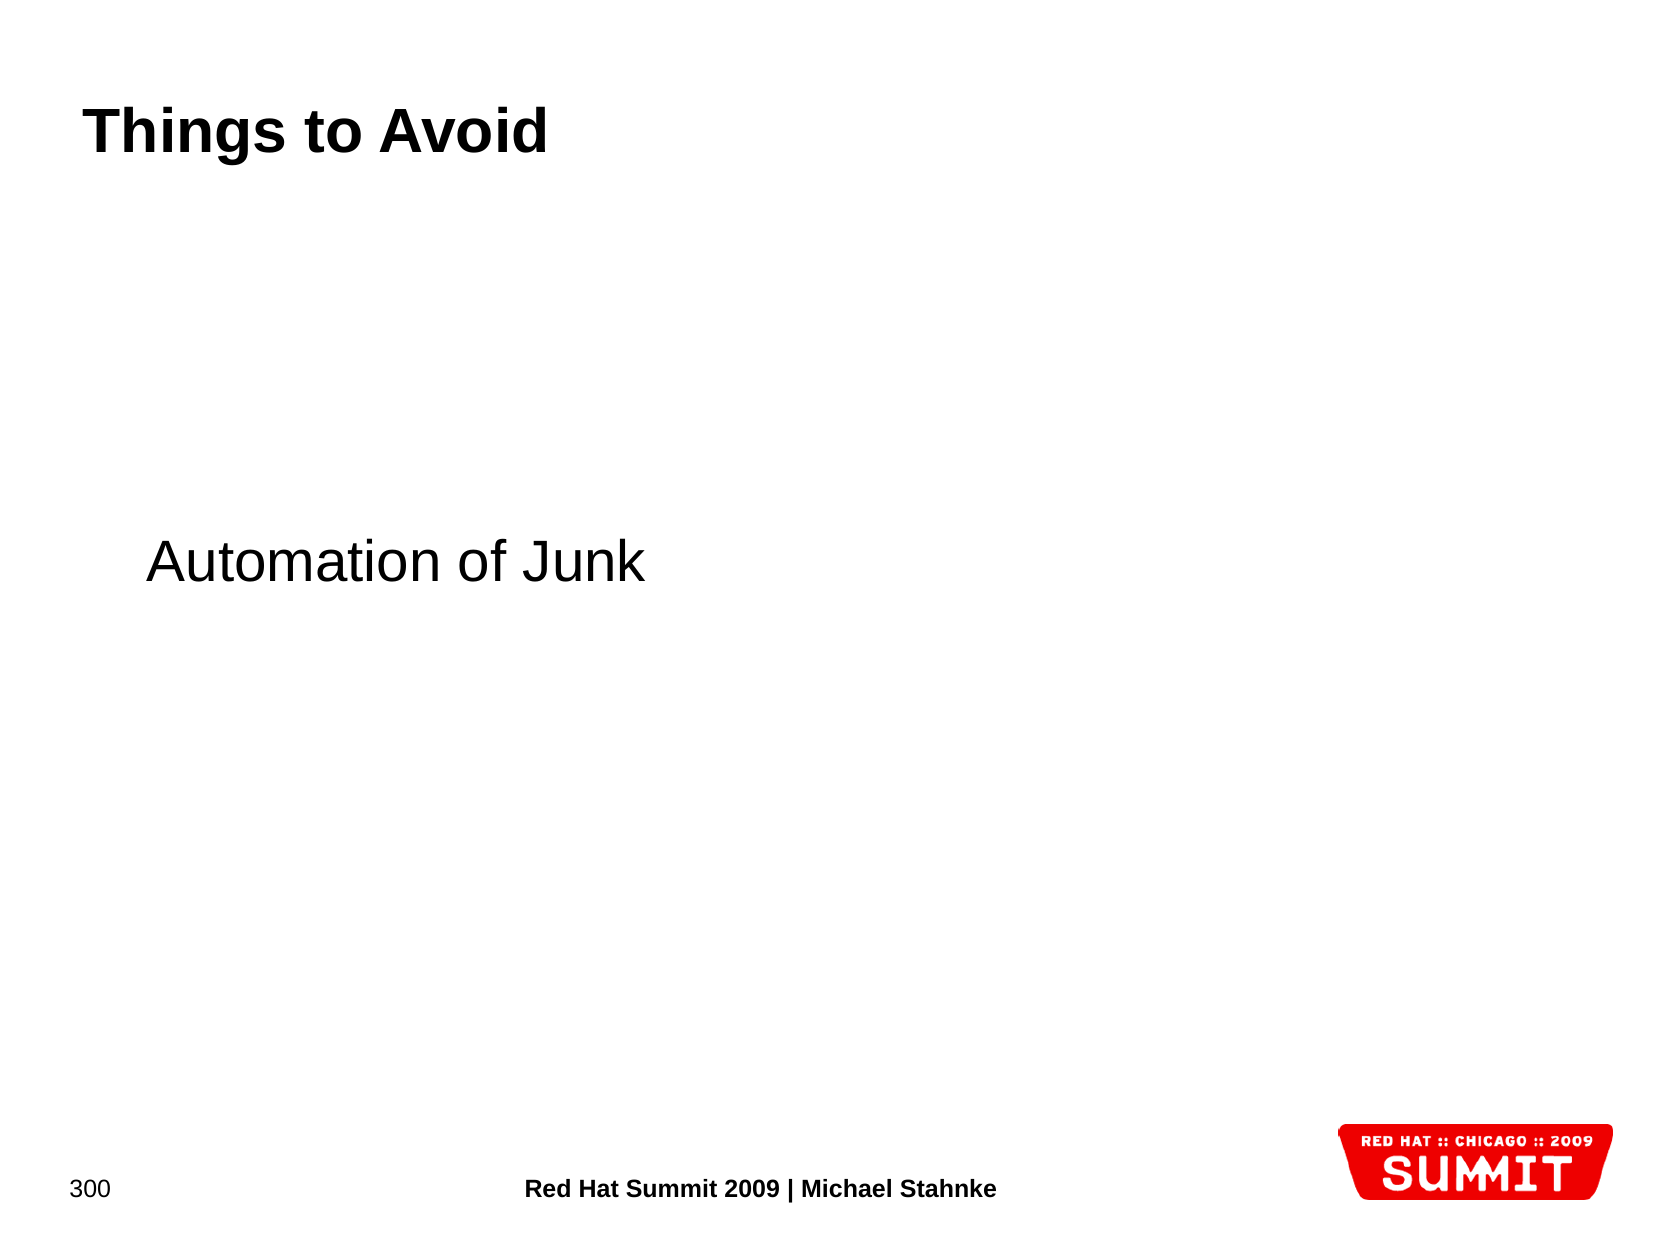

# Things to Avoid
Automation of Junk